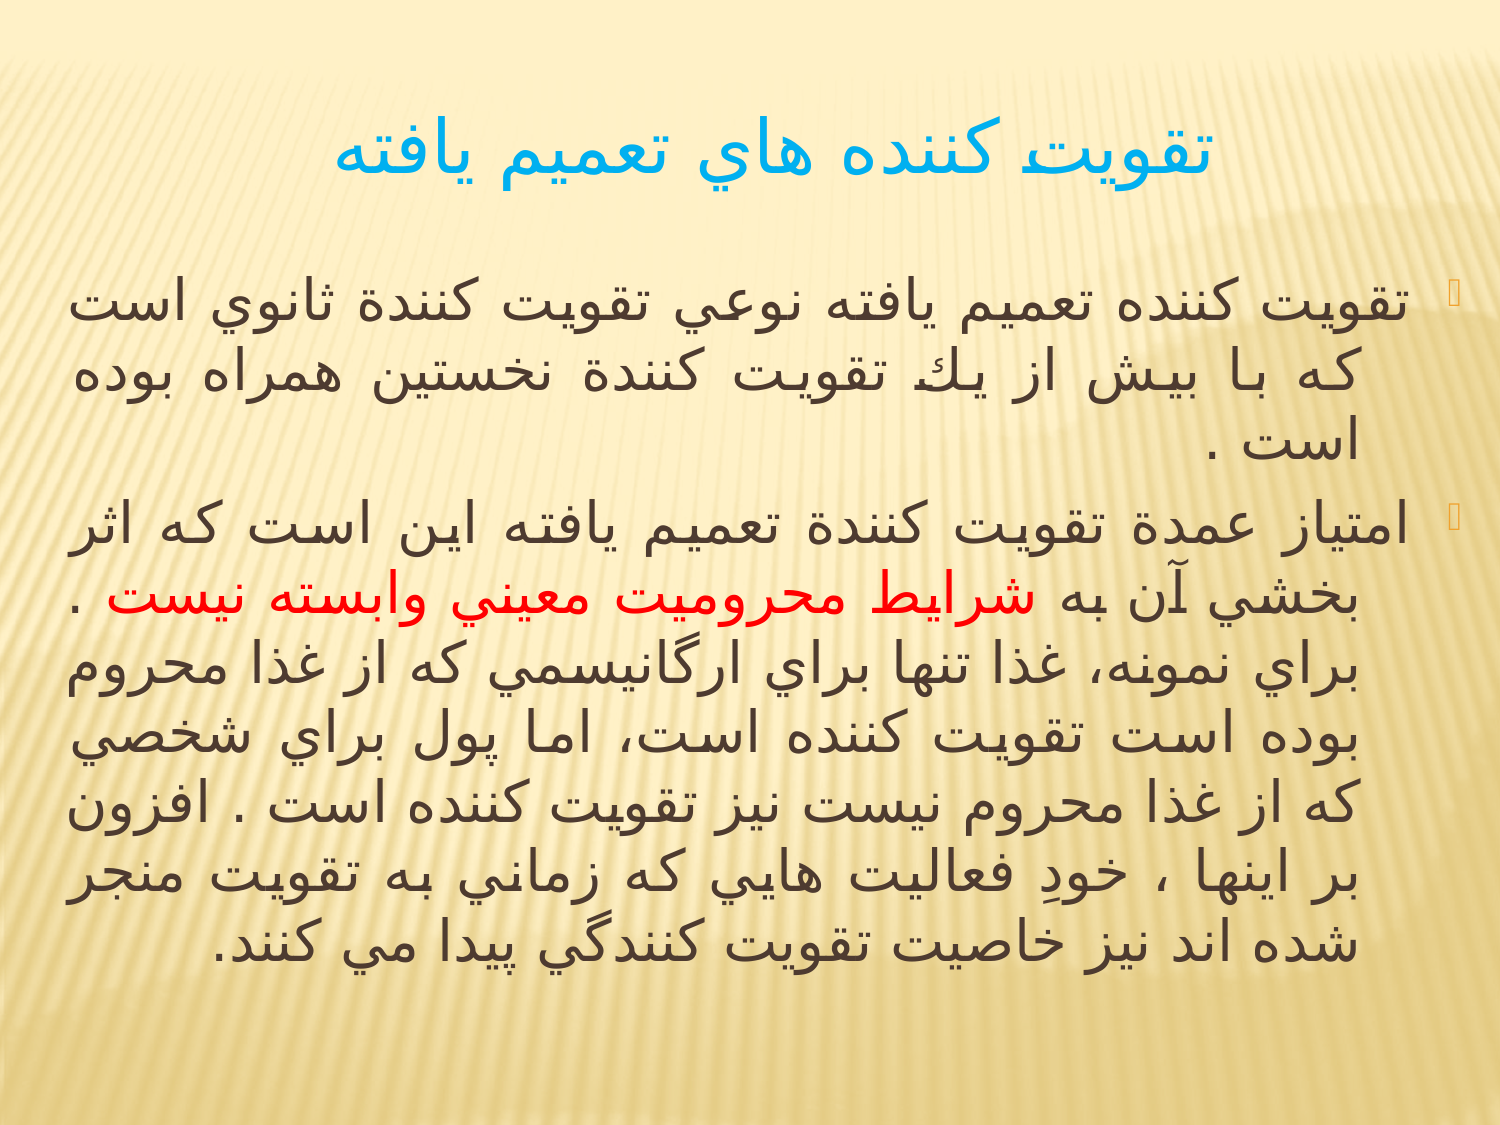

# تقويت كننده هاي تعميم يافته
تقويت كننده تعميم يافته نوعي تقويت كنندة ثانوي است كه با بيش از يك تقويت كنندة نخستين همراه بوده است .
امتياز عمدة تقويت كنندة تعميم يافته اين است كه اثر بخشي آن به شرايط محروميت معيني وابسته نيست . براي نمونه، غذا تنها براي ارگانيسمي كه از غذا محروم بوده است تقويت كننده است، اما پول براي شخصي كه از غذا محروم نيست نيز تقويت كننده است . افزون بر اينها ، خودِ فعاليت هايي كه زماني به تقويت منجر شده اند نيز خاصيت تقويت كنندگي پيدا مي كنند.